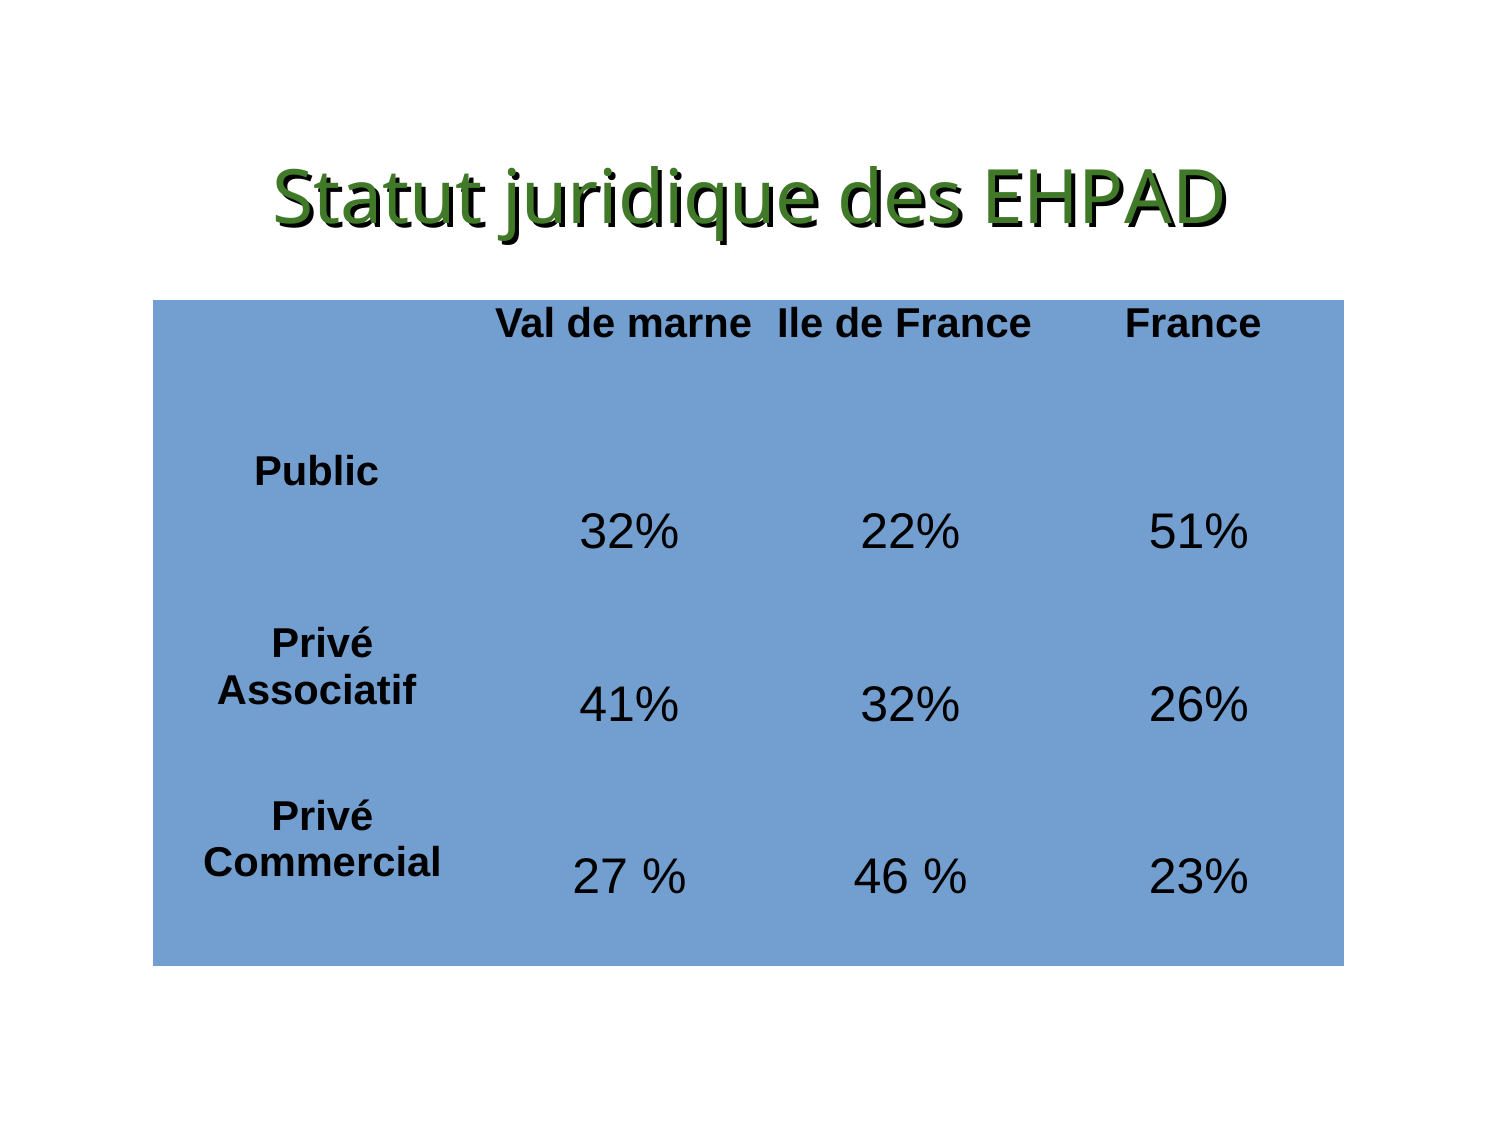

# Statut juridique des EHPAD
| | Val de marne | Ile de France | France |
| --- | --- | --- | --- |
| Public | 32% | 22% | 51% |
| Privé Associatif | 41% | 32% | 26% |
| Privé Commercial | 27 % | 46 % | 23% |
| |
| --- |
| |
| --- |